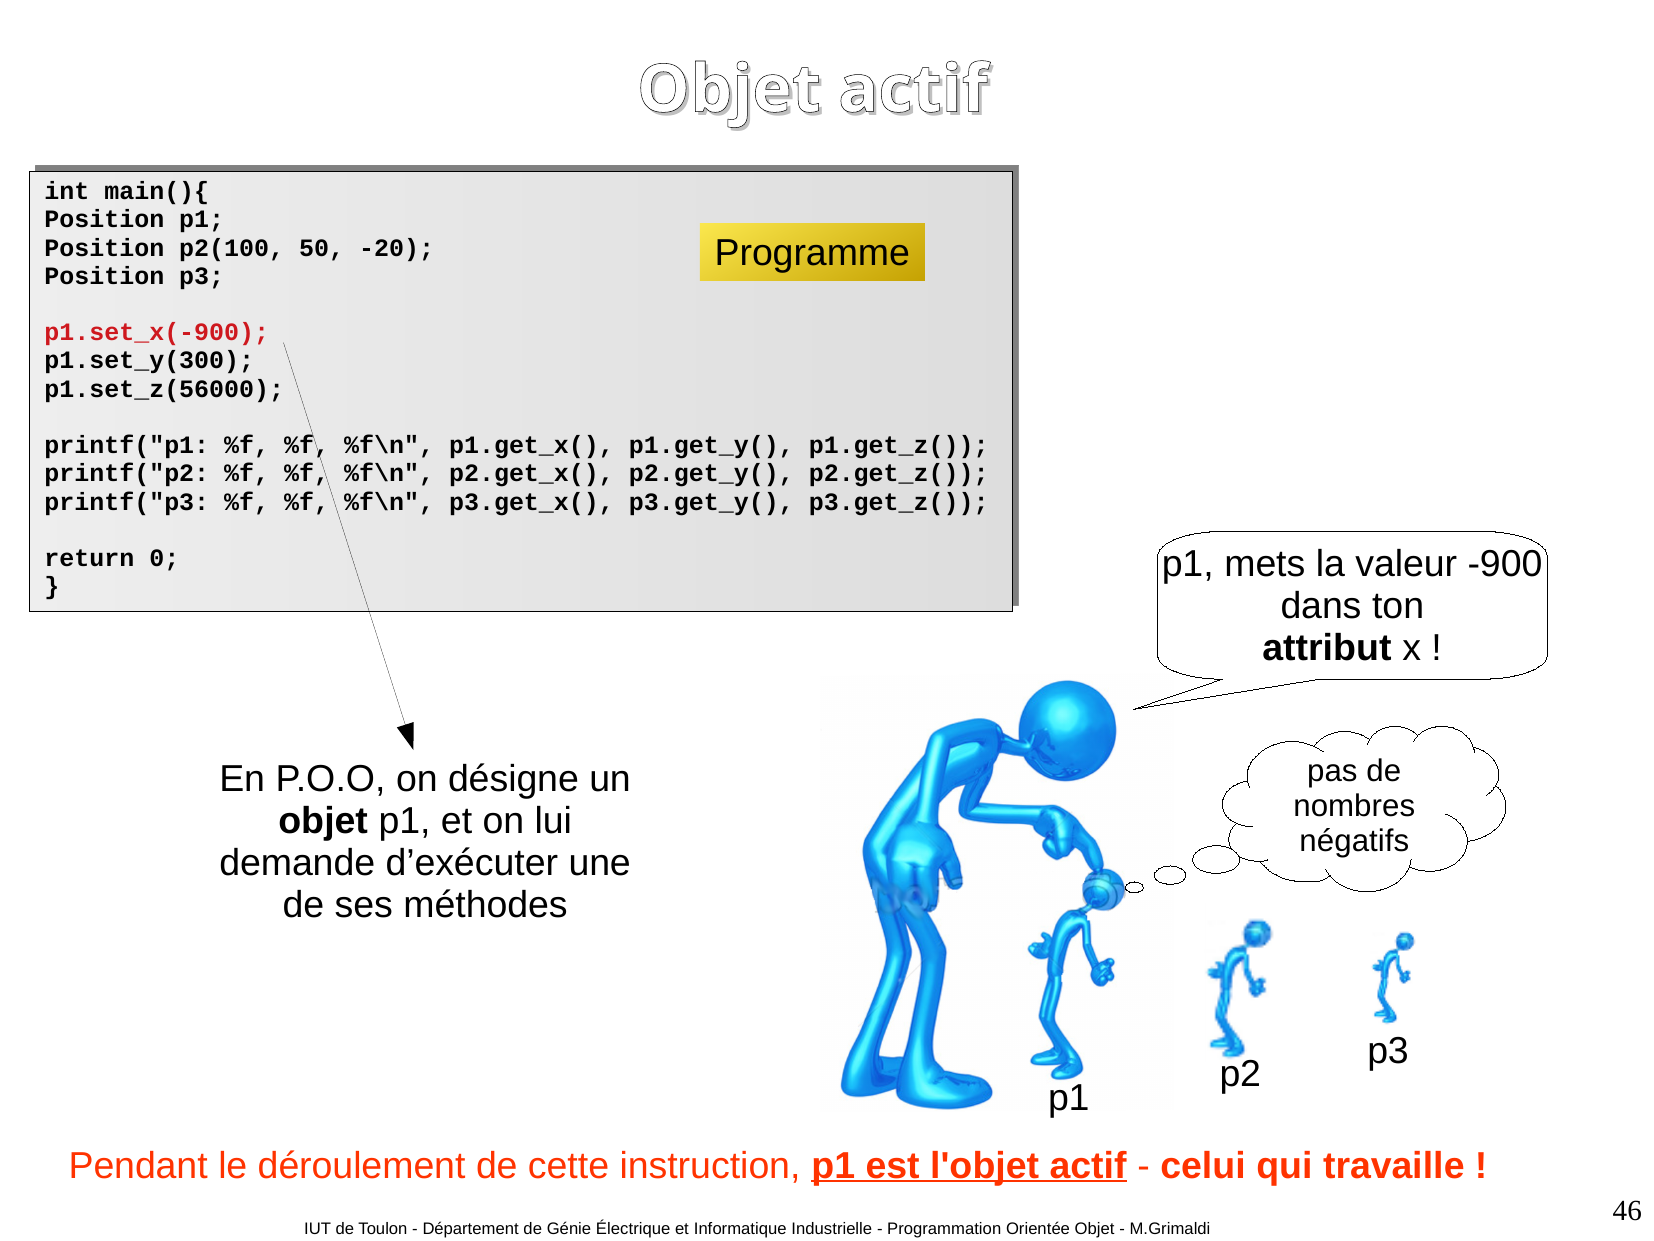

# Objet actif
int main(){
Position p1;
Position p2(100, 50, -20);
Position p3;
p1.set_x(-900);
p1.set_y(300);
p1.set_z(56000);
printf("p1: %f, %f, %f\n", p1.get_x(), p1.get_y(), p1.get_z());
printf("p2: %f, %f, %f\n", p2.get_x(), p2.get_y(), p2.get_z());
printf("p3: %f, %f, %f\n", p3.get_x(), p3.get_y(), p3.get_z());
return 0;
}
Programme
p1, mets la valeur -900
 dans ton
attribut x !
pas de
nombres
négatifs
En P.O.O, on désigne un objet p1, et on lui demande d’exécuter une de ses méthodes
p3
p2
p1
Pendant le déroulement de cette instruction, p1 est l'objet actif - celui qui travaille !